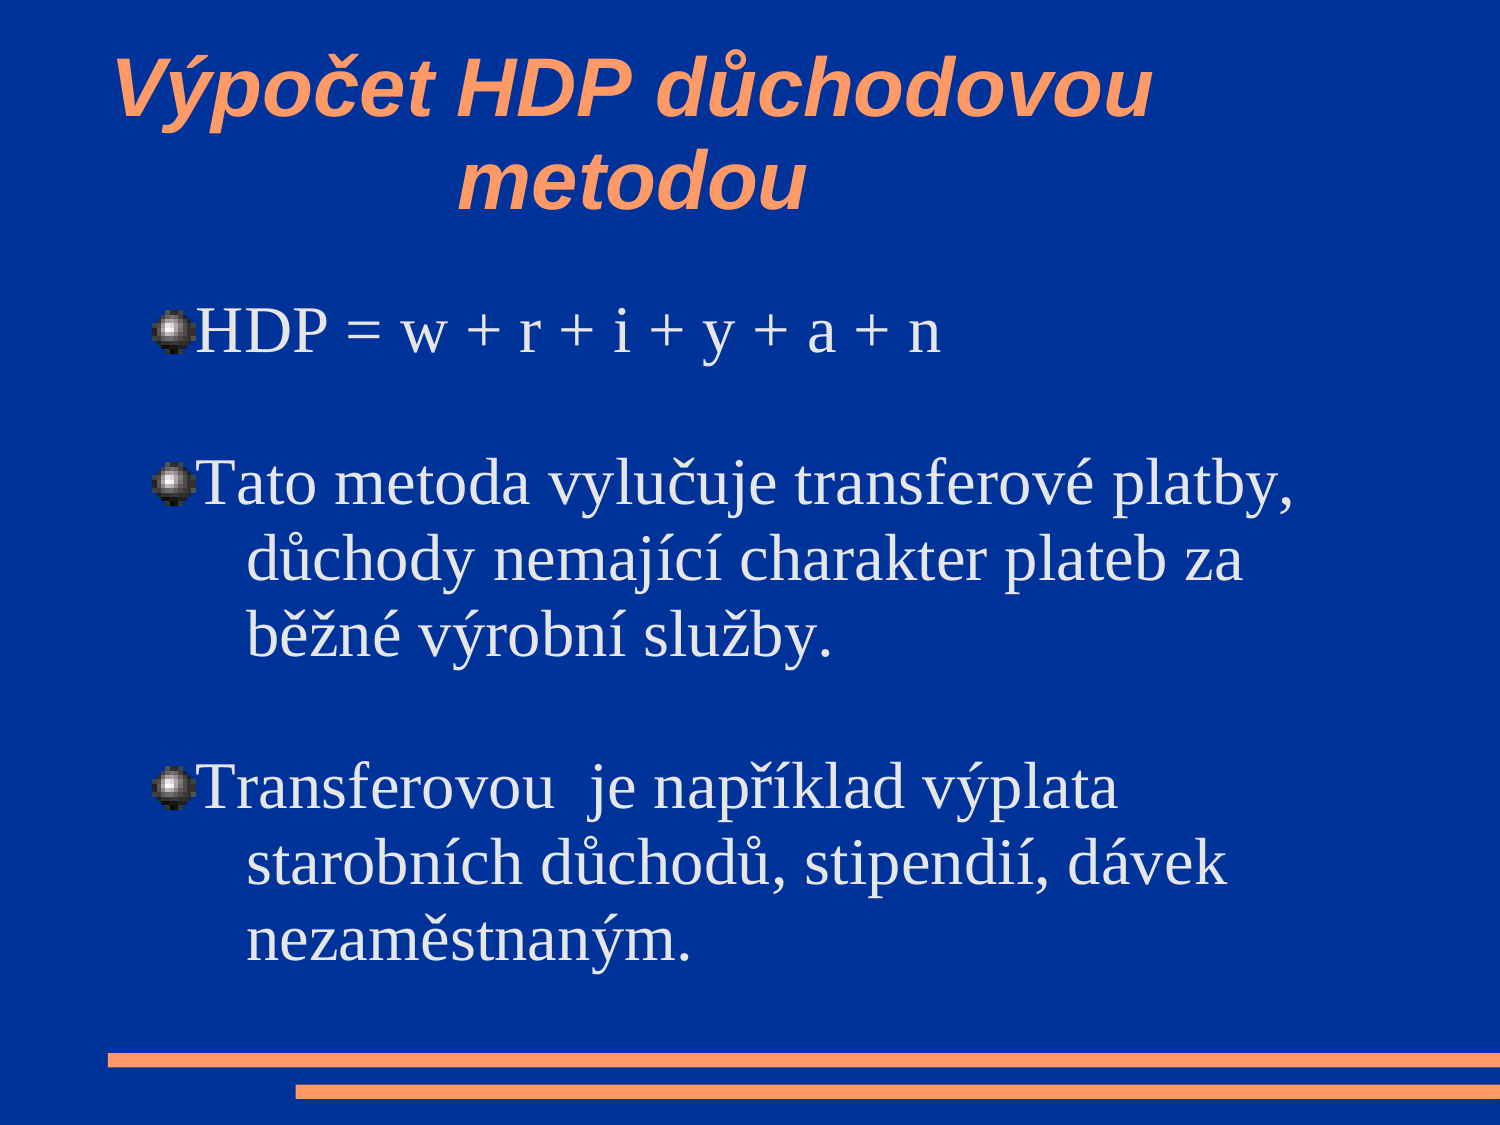

# Výpočet HDP důchodovou metodou
HDP = w + r + i + y + a + n
Tato metoda vylučuje transferové platby, důchody nemající charakter plateb za běžné výrobní služby.
Transferovou je například výplata starobních důchodů, stipendií, dávek nezaměstnaným.